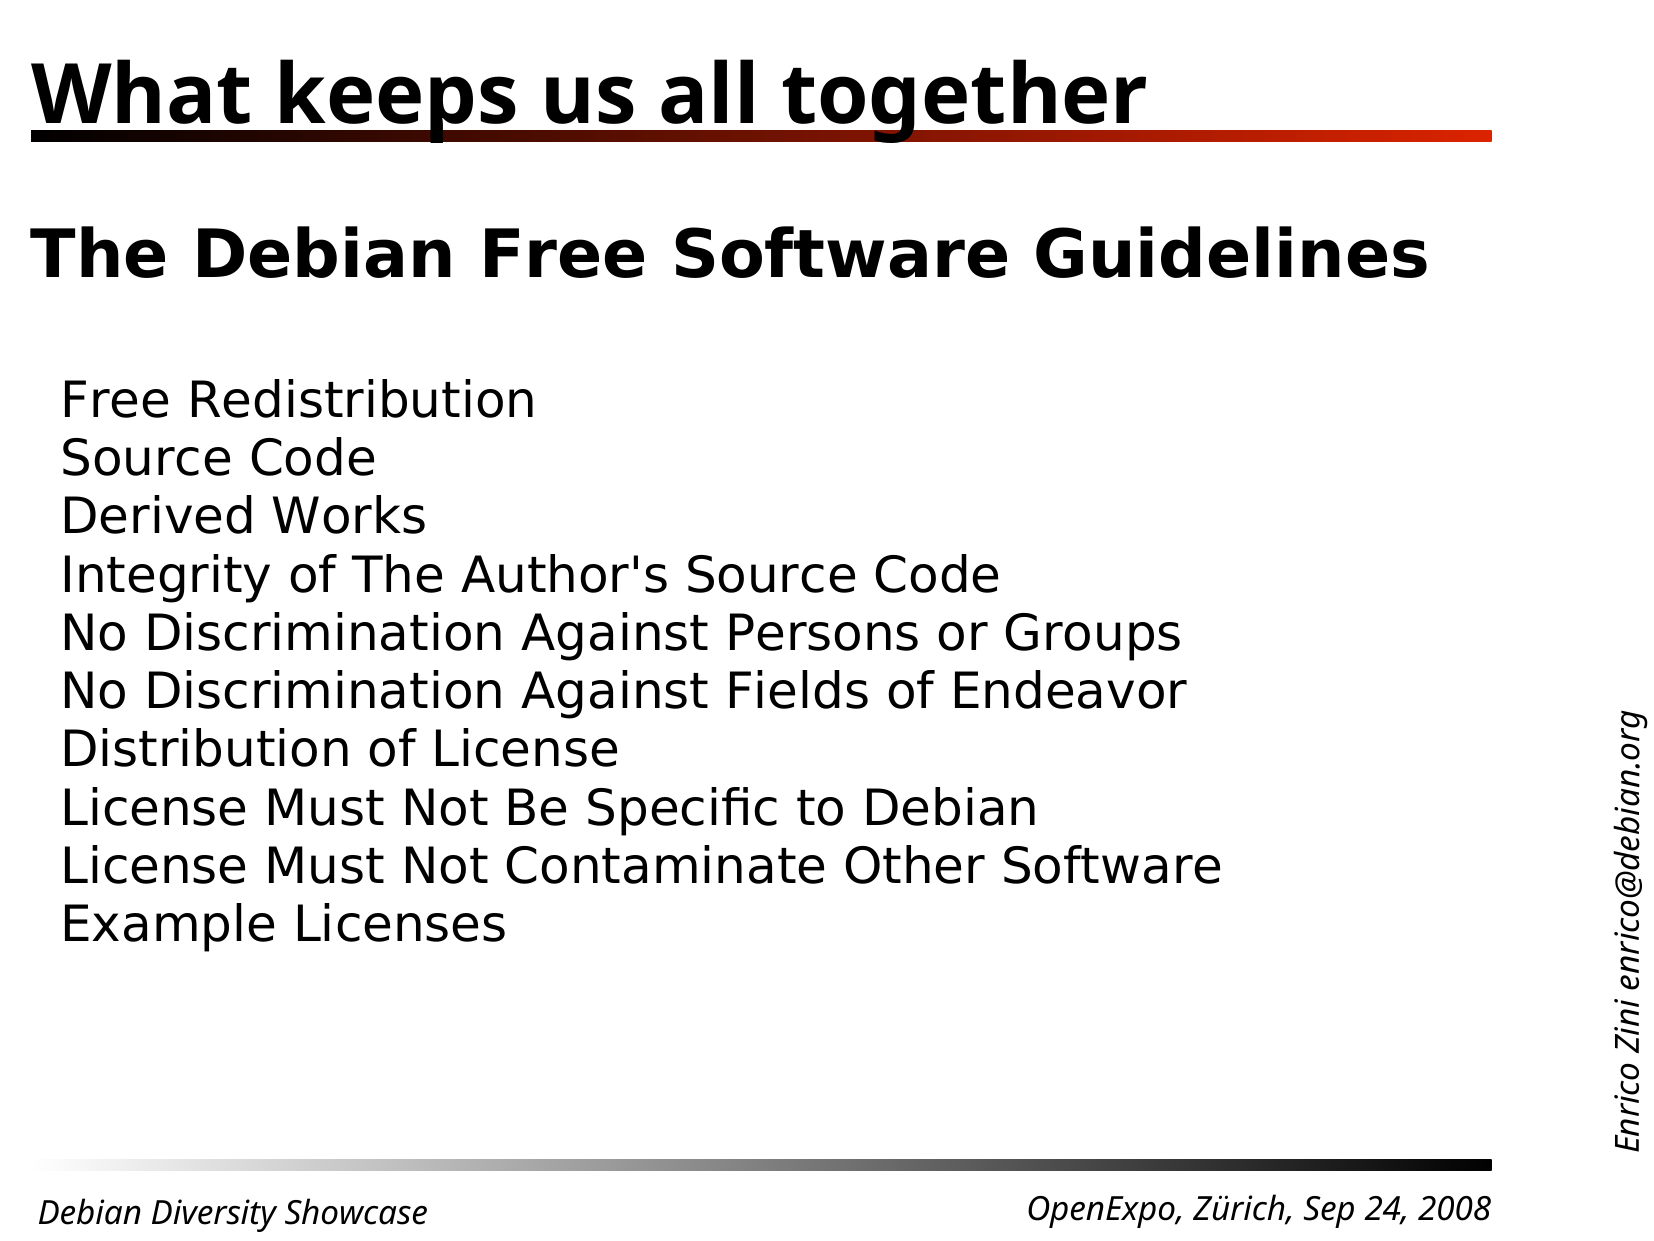

What keeps us all together
The Debian Free Software Guidelines
Free Redistribution
Source Code
Derived Works
Integrity of The Author's Source Code
No Discrimination Against Persons or Groups
No Discrimination Against Fields of Endeavor
Distribution of License
License Must Not Be Specific to Debian
License Must Not Contaminate Other Software
Example Licenses